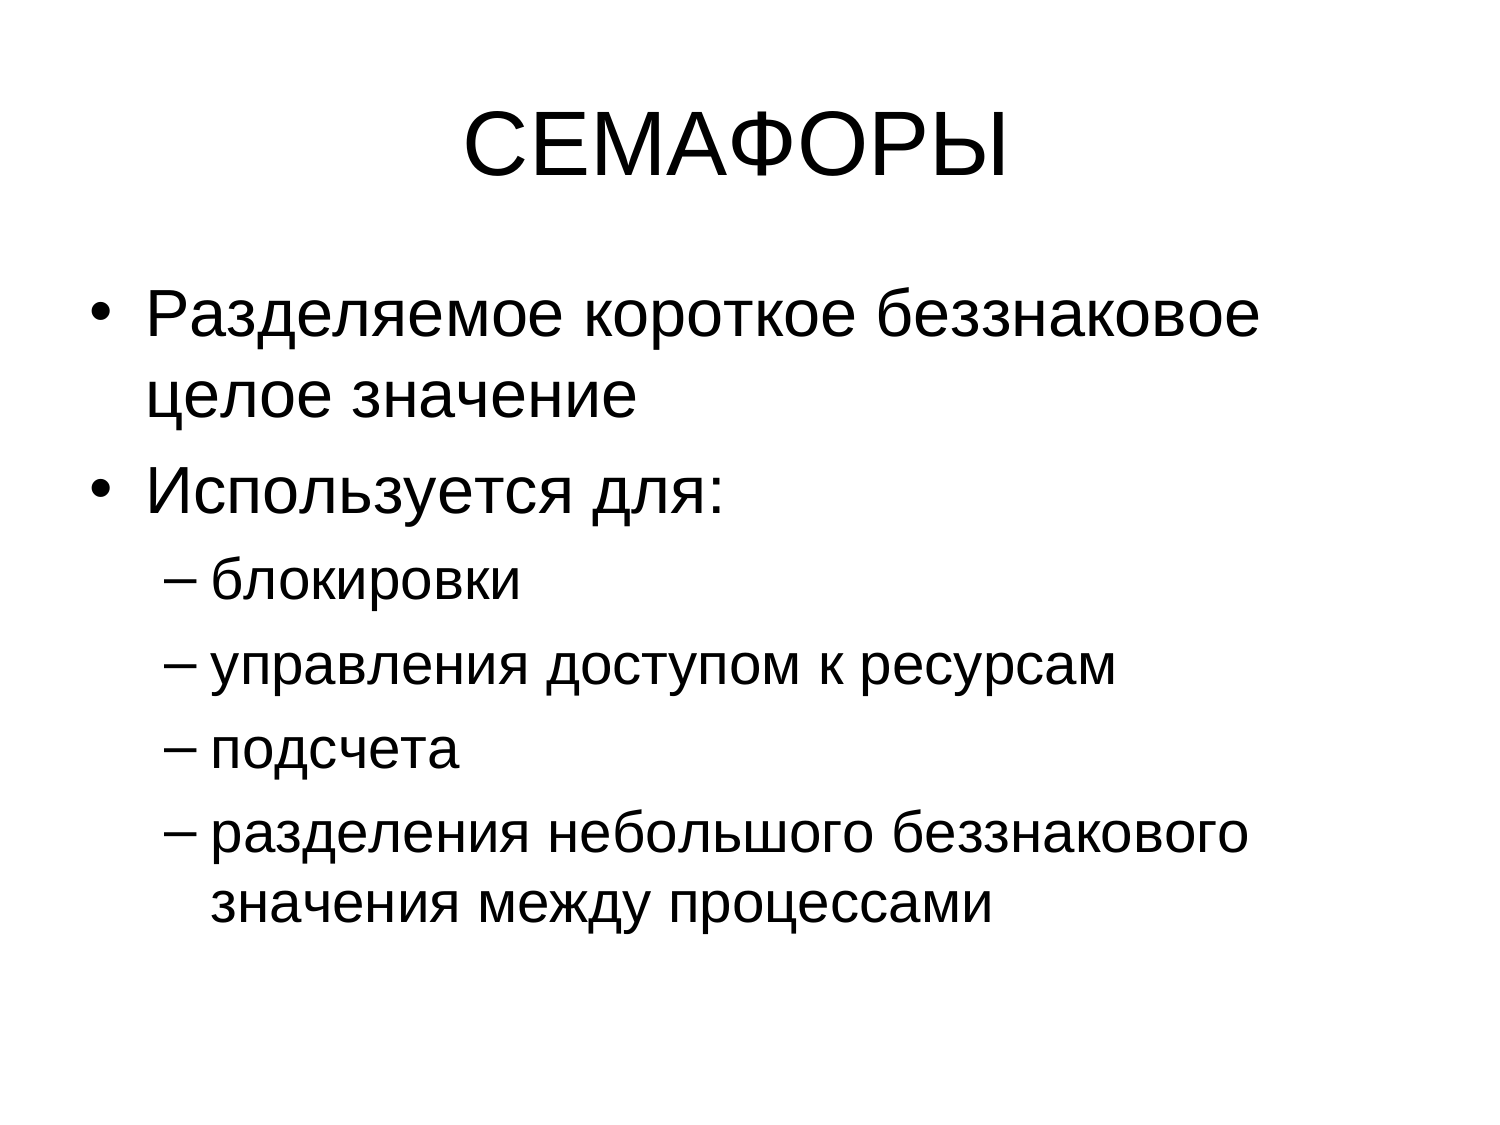

# СЕМАФОРЫ
Разделяемое короткое беззнаковое целое значение
Используется для:
блокировки
управления доступом к ресурсам
подсчета
разделения небольшого беззнакового значения между процессами